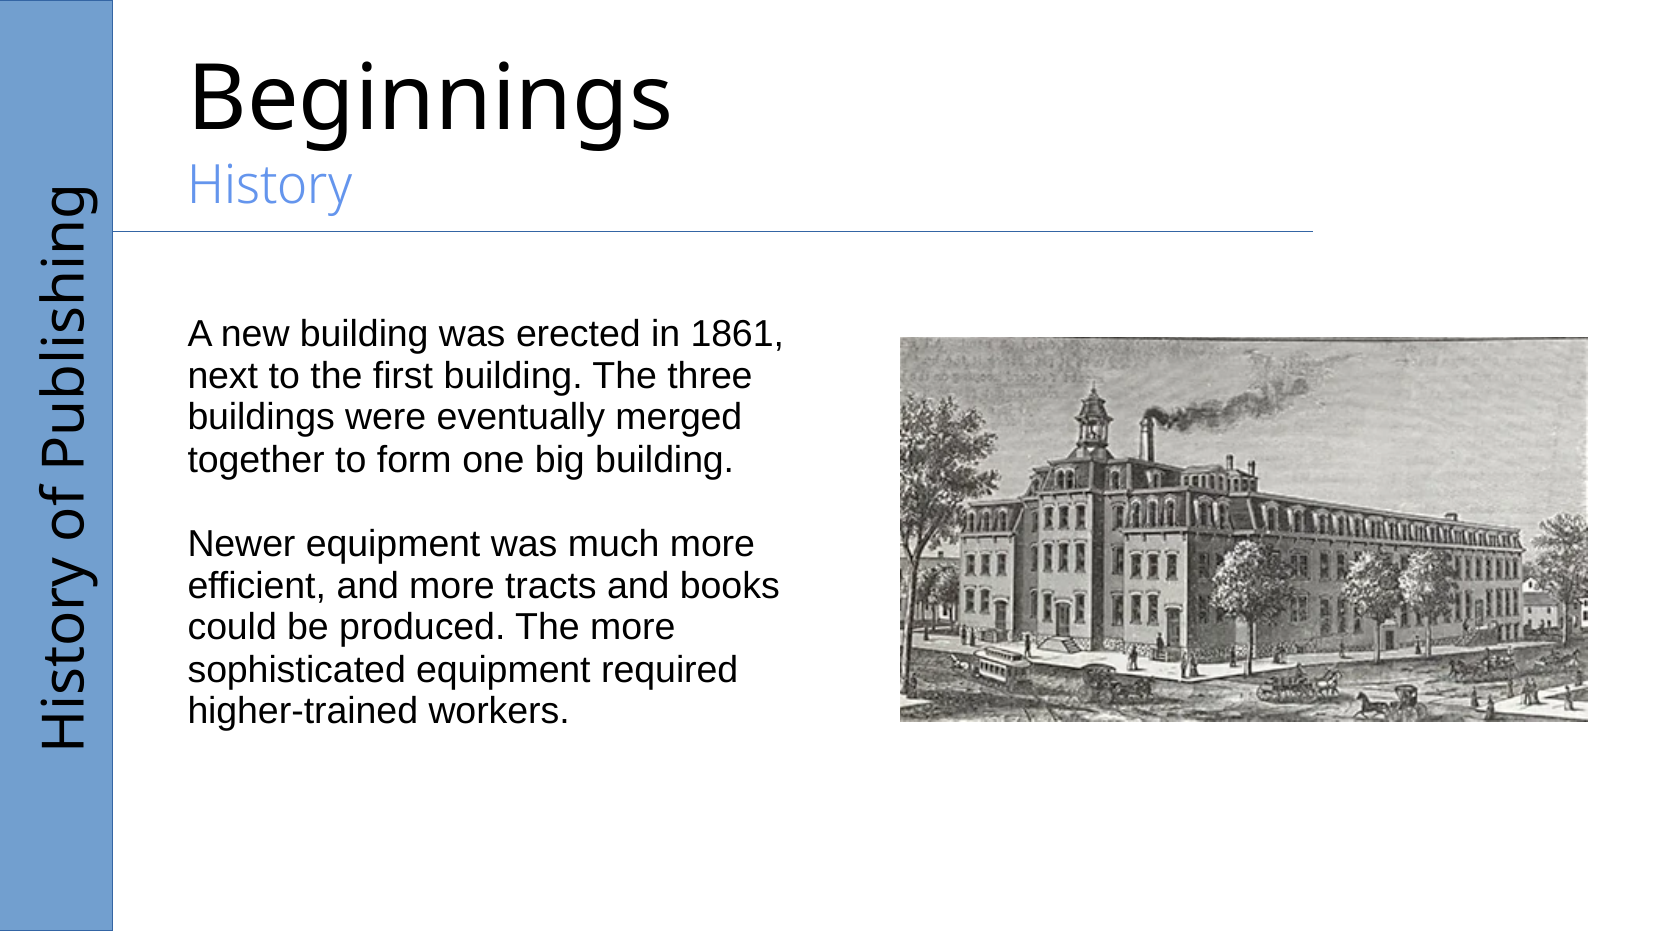

# Beginnings
History
A new building was erected in 1861, next to the first building. The three buildings were eventually merged together to form one big building.
Newer equipment was much more efficient, and more tracts and books could be produced. The more sophisticated equipment required higher-trained workers.
History of Publishing